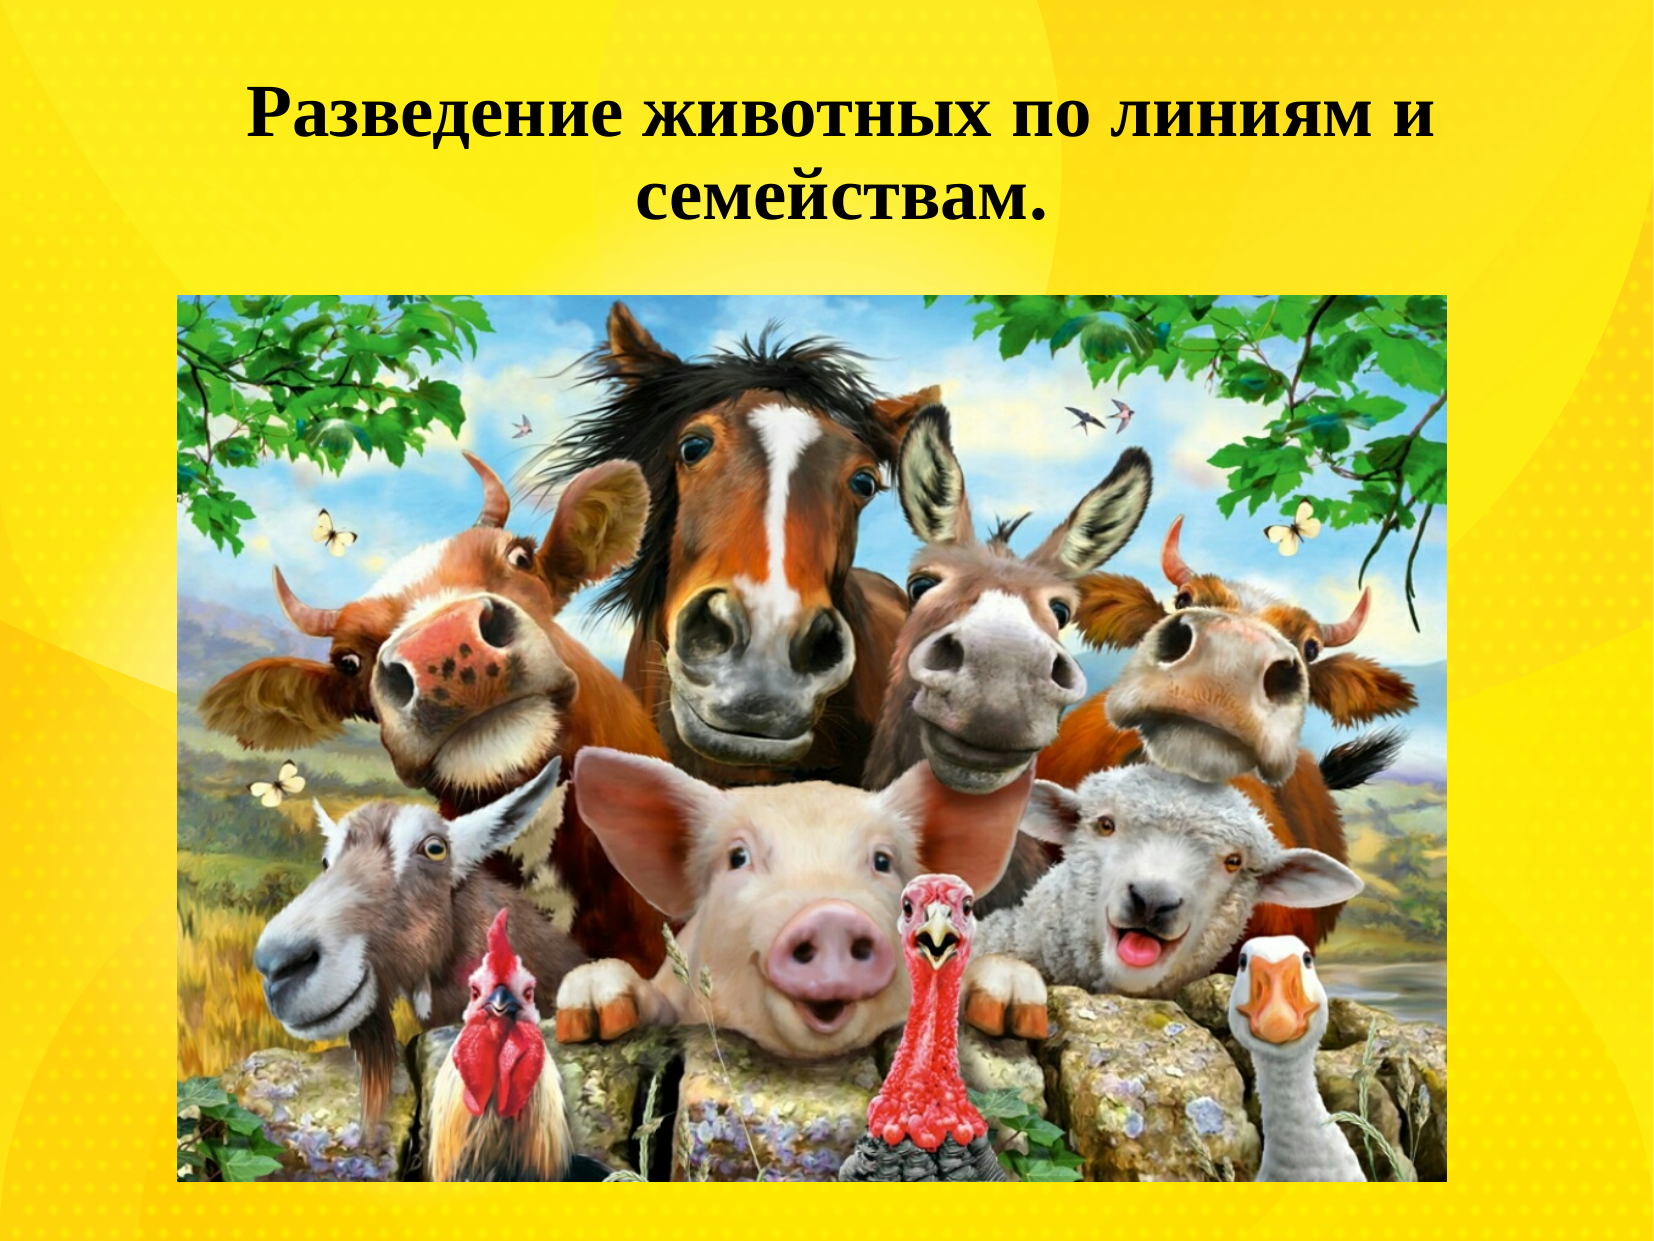

#
Разведение животных по линиям и семействам.